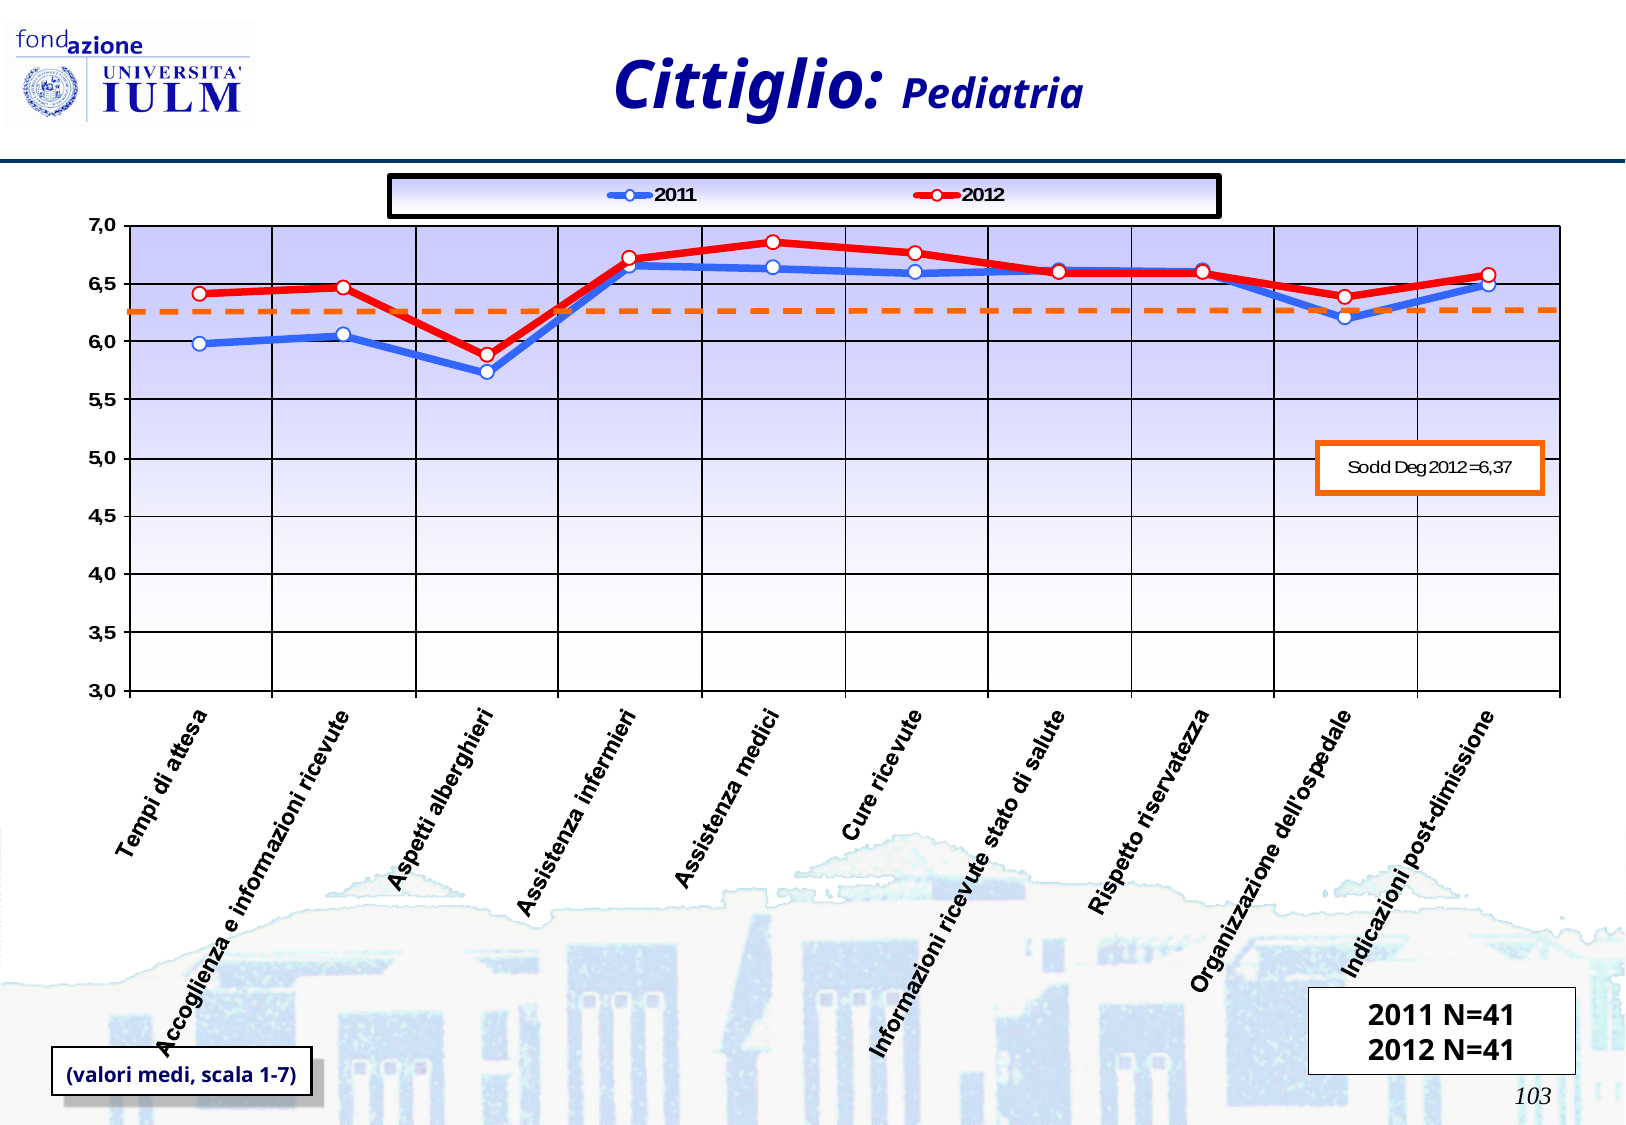

Cittiglio: Pediatria
2011 N=41
2012 N=41
(valori medi, scala 1-7)